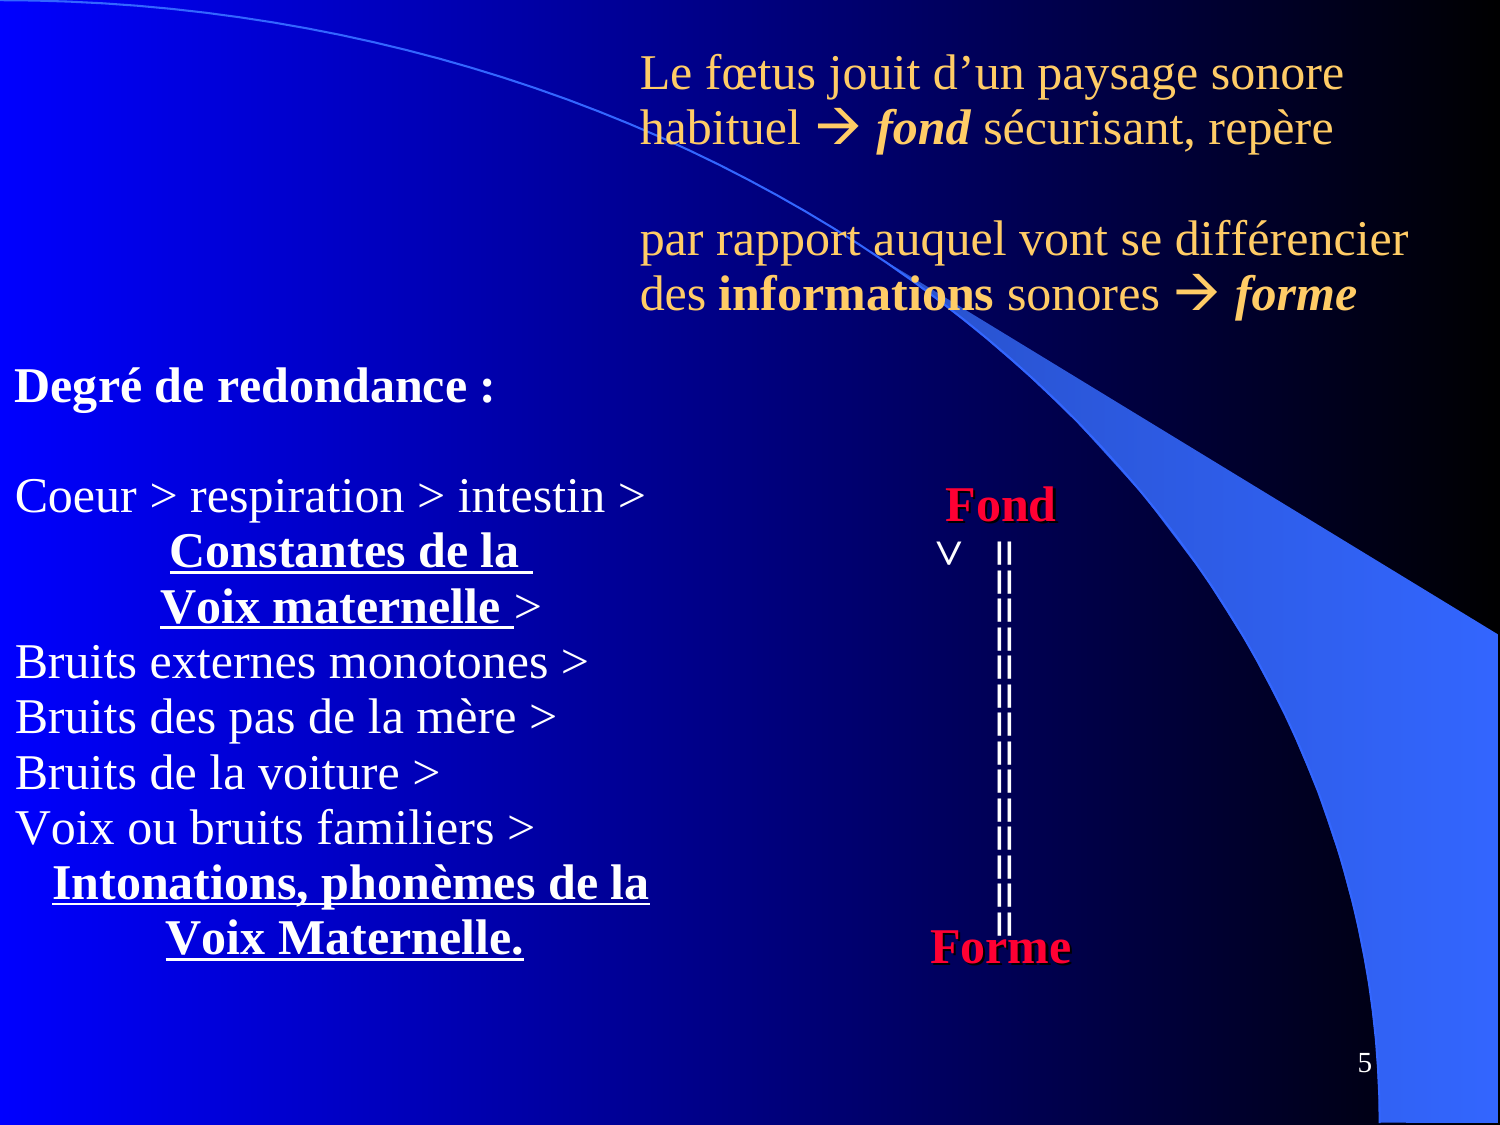

Le fœtus jouit d’un paysage sonore habituel  fond sécurisant, repère
par rapport auquel vont se différencier des informations sonores  forme
Degré de redondance :
Coeur > respiration > intestin >
Constantes de la
Voix maternelle >
Bruits externes monotones >
Bruits des pas de la mère >
Bruits de la voiture >
Voix ou bruits familiers >
Intonations, phonèmes de la Voix Maternelle.
Fond
Forme
==============>
5